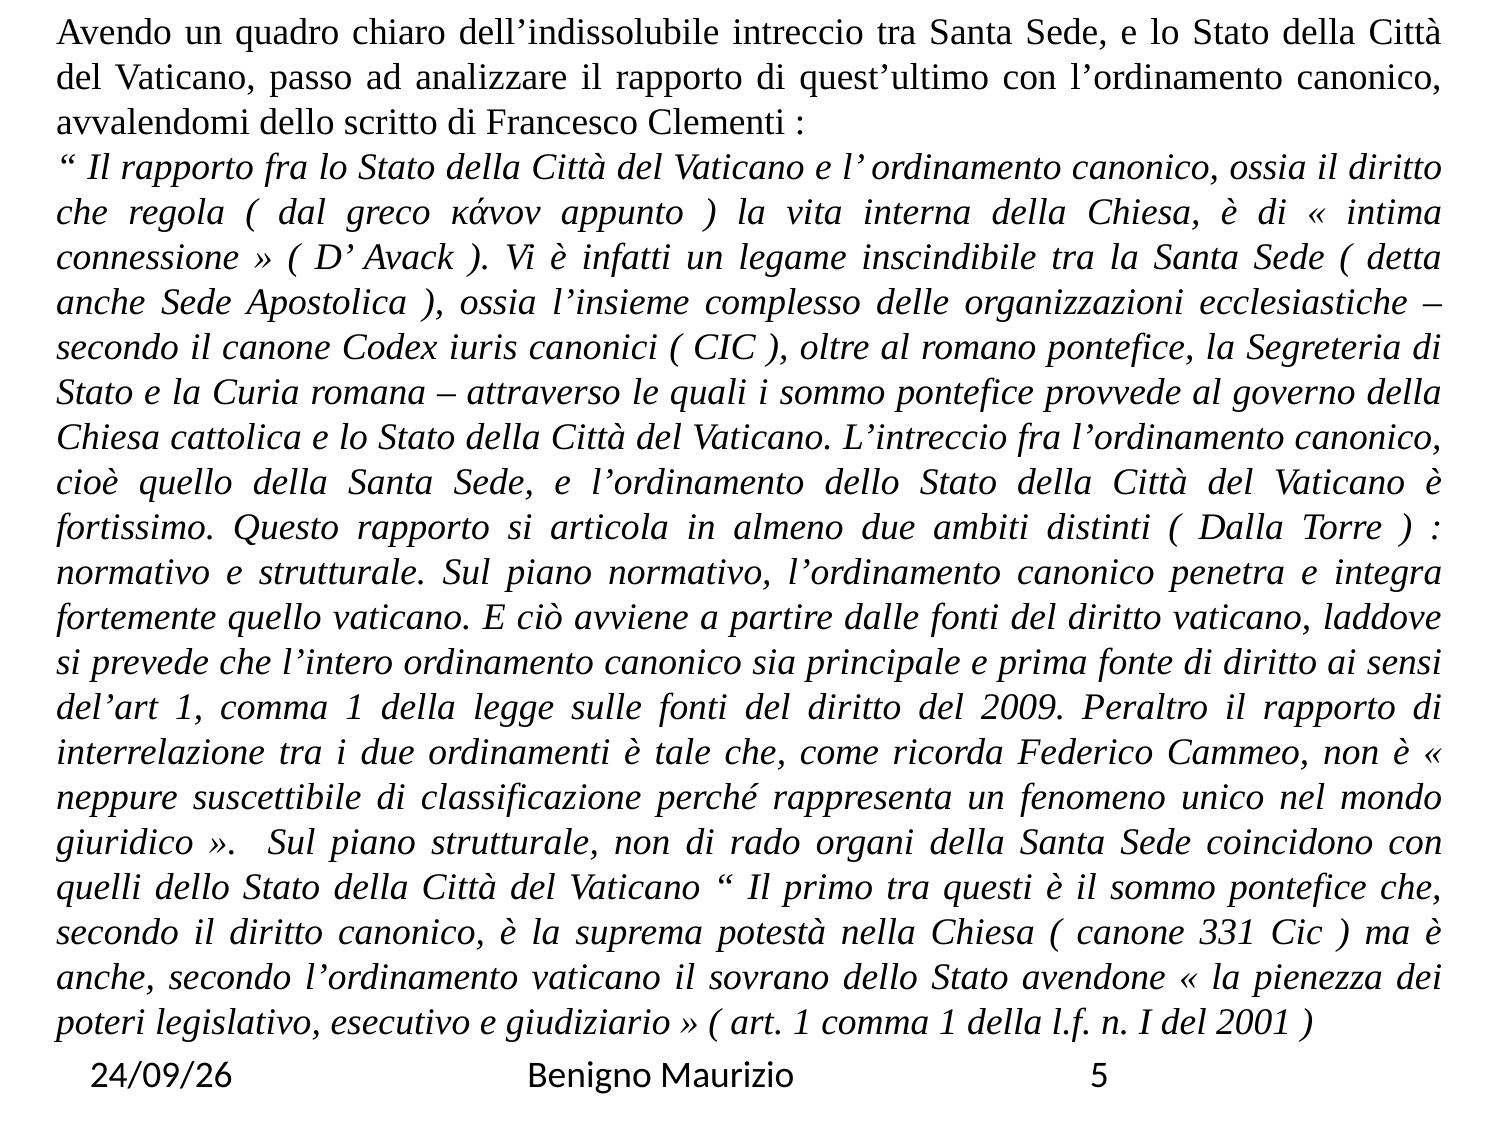

Avendo un quadro chiaro dell’indissolubile intreccio tra Santa Sede, e lo Stato della Città del Vaticano, passo ad analizzare il rapporto di quest’ultimo con l’ordinamento canonico, avvalendomi dello scritto di Francesco Clementi :
“ Il rapporto fra lo Stato della Città del Vaticano e l’ ordinamento canonico, ossia il diritto che regola ( dal greco κάνον appunto ) la vita interna della Chiesa, è di « intima connessione » ( D’ Avack ). Vi è infatti un legame inscindibile tra la Santa Sede ( detta anche Sede Apostolica ), ossia l’insieme complesso delle organizzazioni ecclesiastiche – secondo il canone Codex iuris canonici ( CIC ), oltre al romano pontefice, la Segreteria di Stato e la Curia romana – attraverso le quali i sommo pontefice provvede al governo della Chiesa cattolica e lo Stato della Città del Vaticano. L’intreccio fra l’ordinamento canonico, cioè quello della Santa Sede, e l’ordinamento dello Stato della Città del Vaticano è fortissimo. Questo rapporto si articola in almeno due ambiti distinti ( Dalla Torre ) : normativo e strutturale. Sul piano normativo, l’ordinamento canonico penetra e integra fortemente quello vaticano. E ciò avviene a partire dalle fonti del diritto vaticano, laddove si prevede che l’intero ordinamento canonico sia principale e prima fonte di diritto ai sensi del’art 1, comma 1 della legge sulle fonti del diritto del 2009. Peraltro il rapporto di interrelazione tra i due ordinamenti è tale che, come ricorda Federico Cammeo, non è « neppure suscettibile di classificazione perché rappresenta un fenomeno unico nel mondo giuridico ». Sul piano strutturale, non di rado organi della Santa Sede coincidono con quelli dello Stato della Città del Vaticano “ Il primo tra questi è il sommo pontefice che, secondo il diritto canonico, è la suprema potestà nella Chiesa ( canone 331 Cic ) ma è anche, secondo l’ordinamento vaticano il sovrano dello Stato avendone « la pienezza dei poteri legislativo, esecutivo e giudiziario » ( art. 1 comma 1 della l.f. n. I del 2001 )
Benigno Maurizio